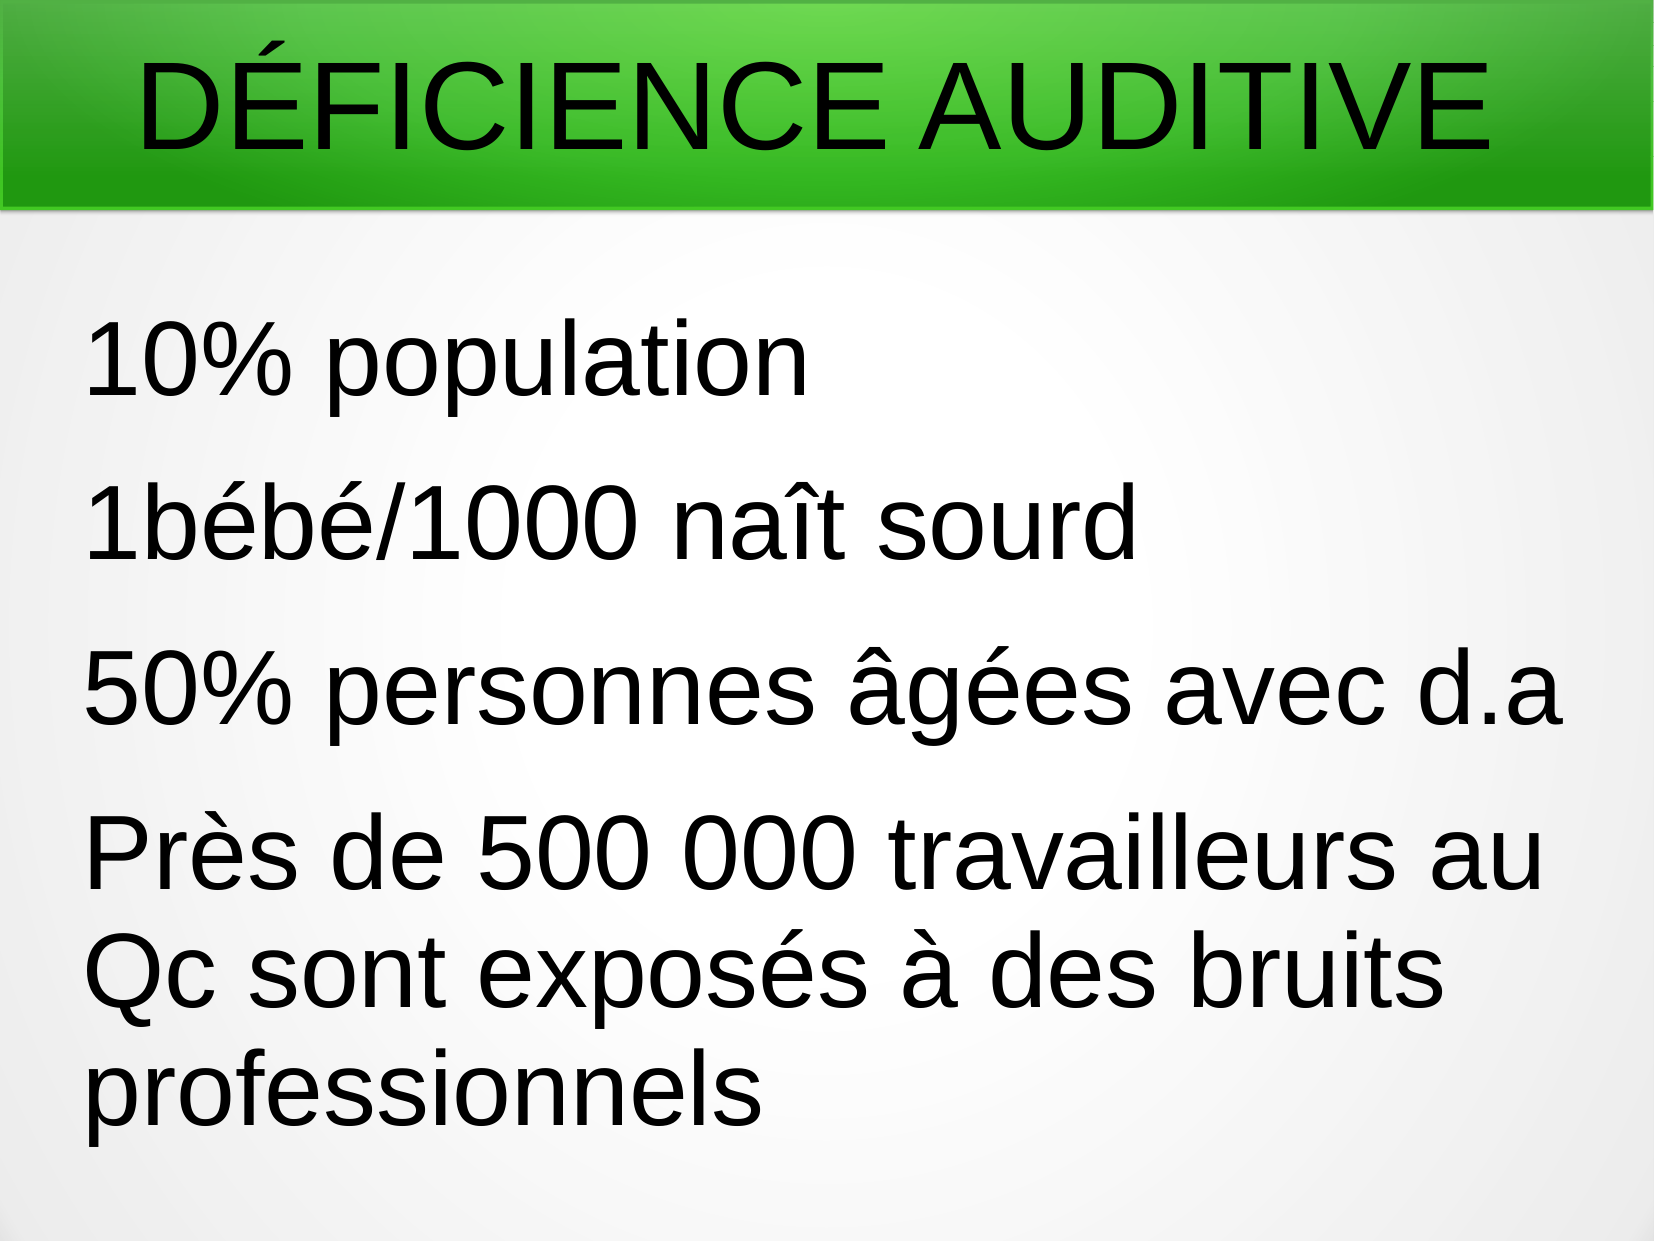

# DÉFICIENCE AUDITIVE
10% population
1bébé/1000 naît sourd
50% personnes âgées avec d.a
Près de 500 000 travailleurs au Qc sont exposés à des bruits professionnels